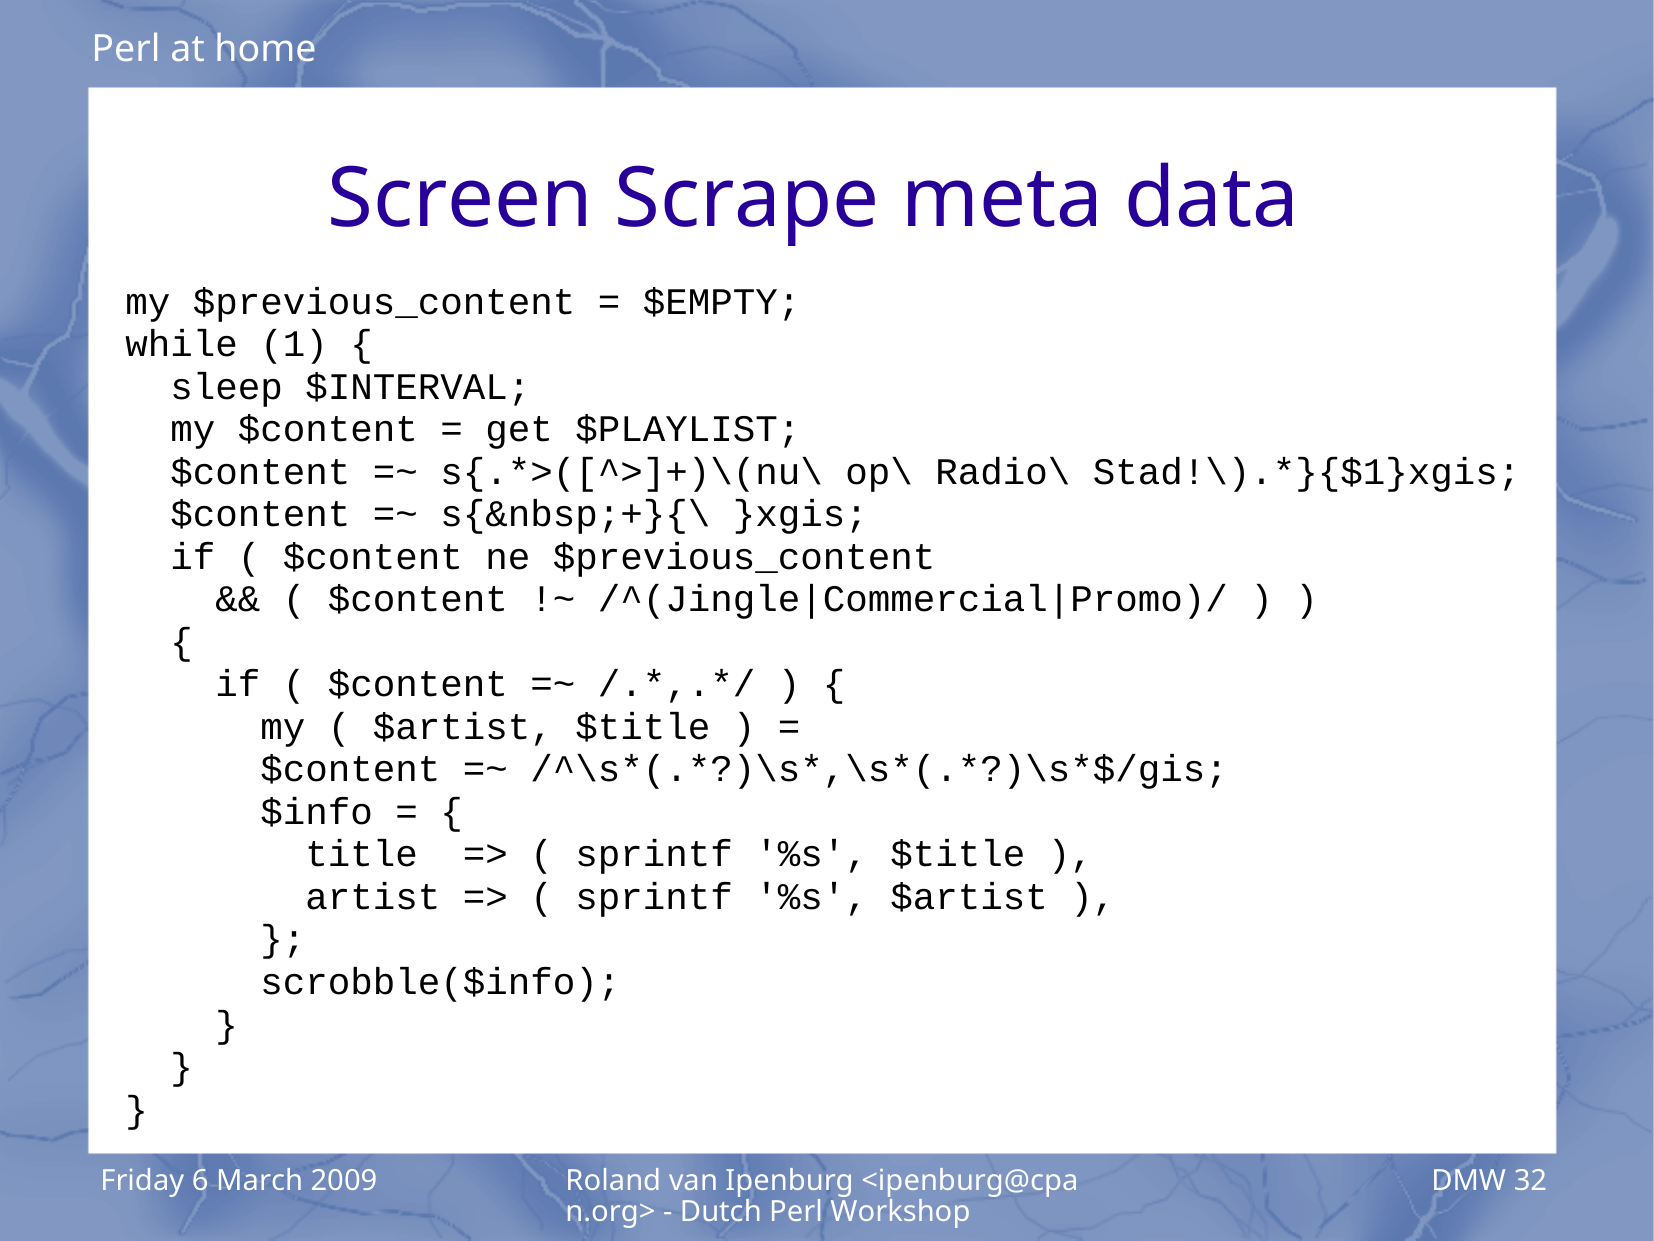

# Screen Scrape meta data
my $previous_content = $EMPTY;
while (1) {
 sleep $INTERVAL;
 my $content = get $PLAYLIST;
 $content =~ s{.*>([^>]+)\(nu\ op\ Radio\ Stad!\).*}{$1}xgis;
 $content =~ s{&nbsp;+}{\ }xgis;
 if ( $content ne $previous_content
 && ( $content !~ /^(Jingle|Commercial|Promo)/ ) )
 {
 if ( $content =~ /.*,.*/ ) {
 my ( $artist, $title ) =
 $content =~ /^\s*(.*?)\s*,\s*(.*?)\s*$/gis;
 $info = {
 title => ( sprintf '%s', $title ),
 artist => ( sprintf '%s', $artist ),
 };
 scrobble($info);
 }
 }
}
Friday 6 March 2009
Roland van Ipenburg <ipenburg@cpan.org> - Dutch Perl Workshop
32